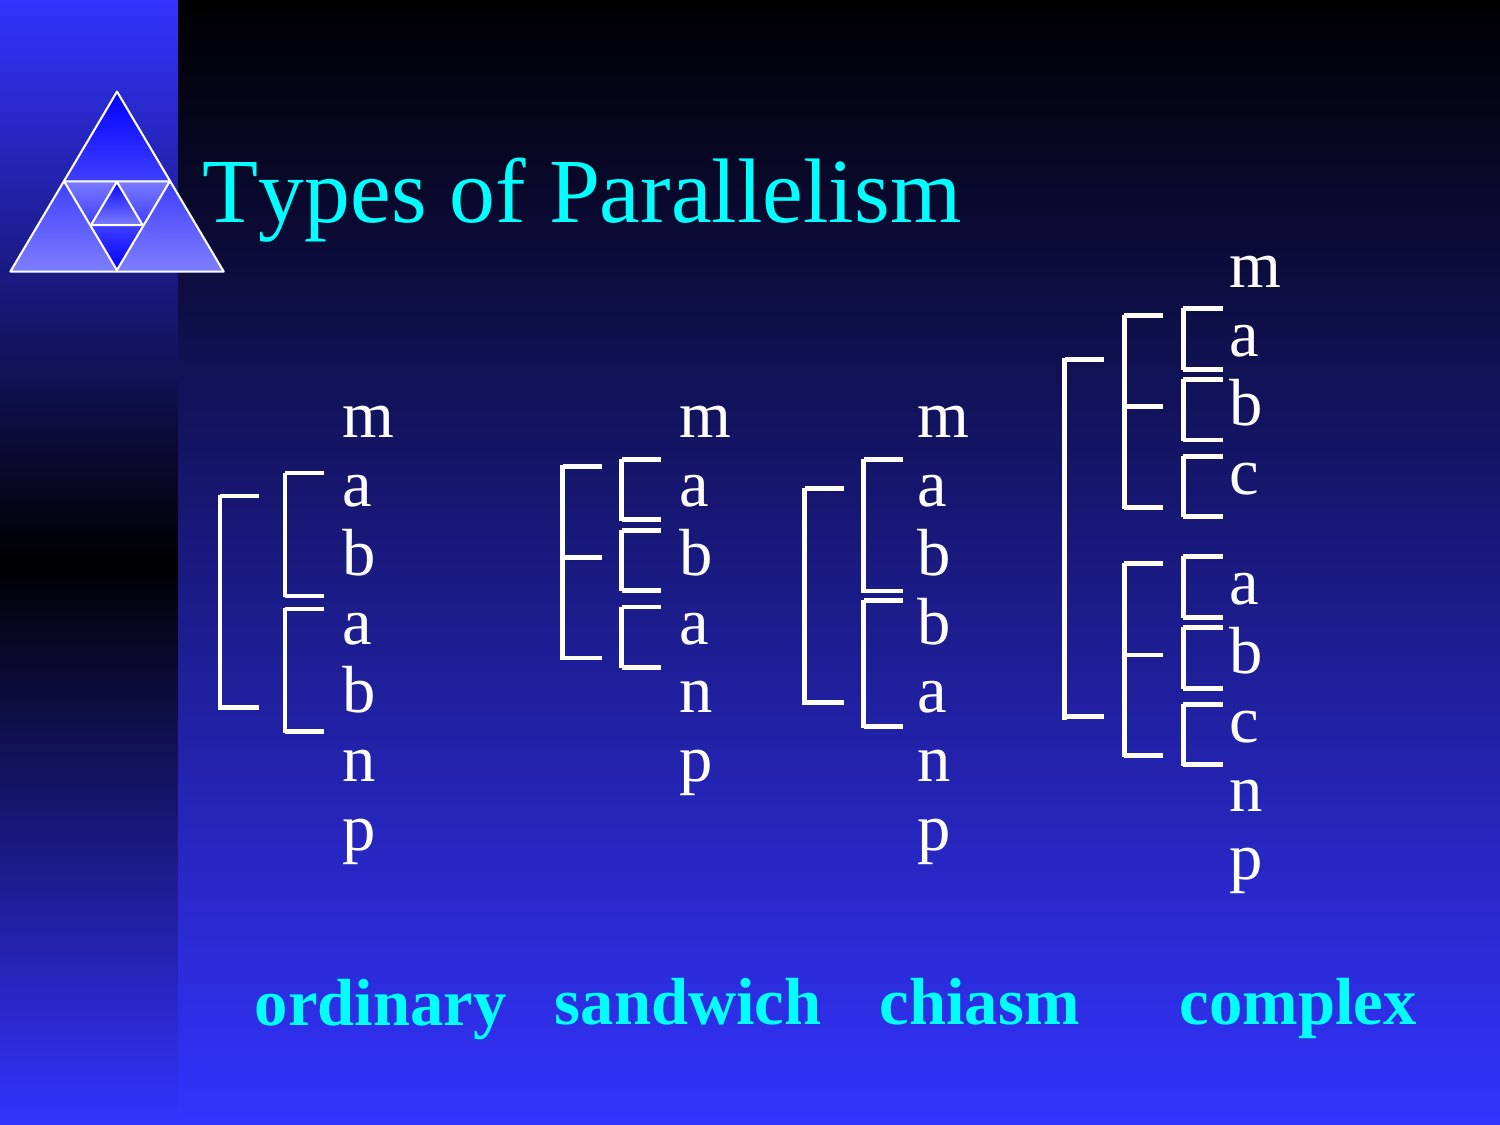

# Types of Parallelism
m a b c
a b c n p
complex
m a b a b n p
m a b a n p
sandwich
m a b b a n p
chiasm
ordinary